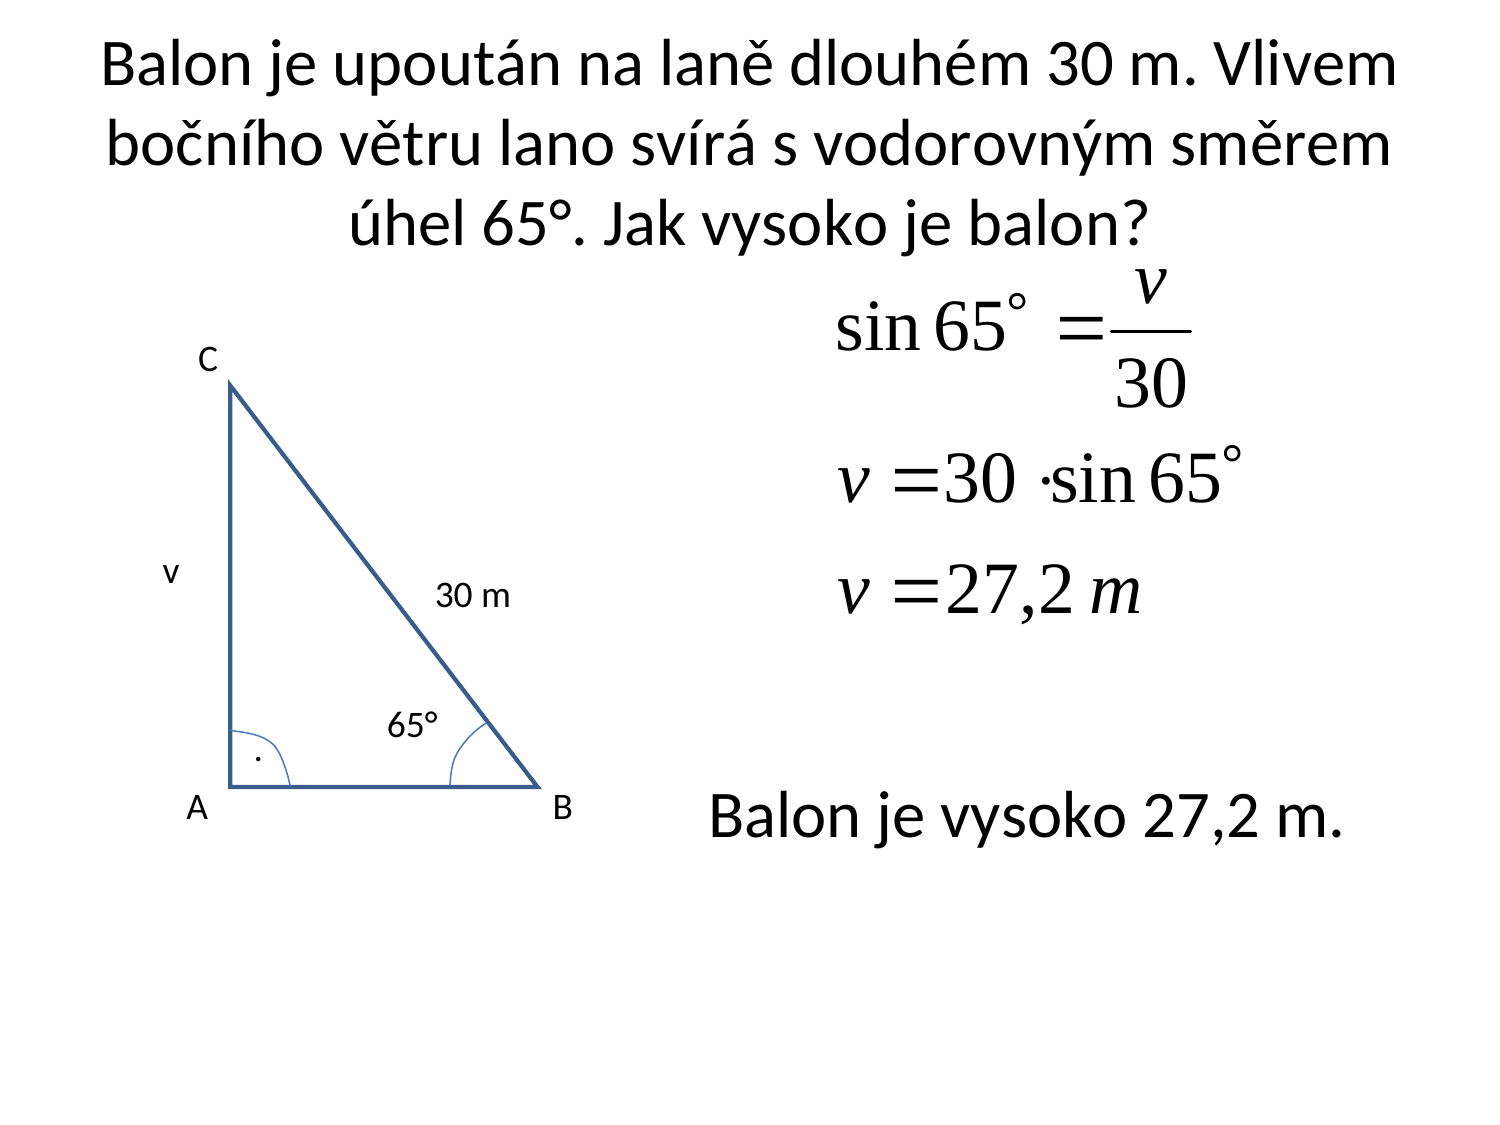

# Balon je upoután na laně dlouhém 30 m. Vlivem bočního větru lano svírá s vodorovným směrem úhel 65°. Jak vysoko je balon?
C
v
30 m
65°
 .
Balon je vysoko 27,2 m.
A
B